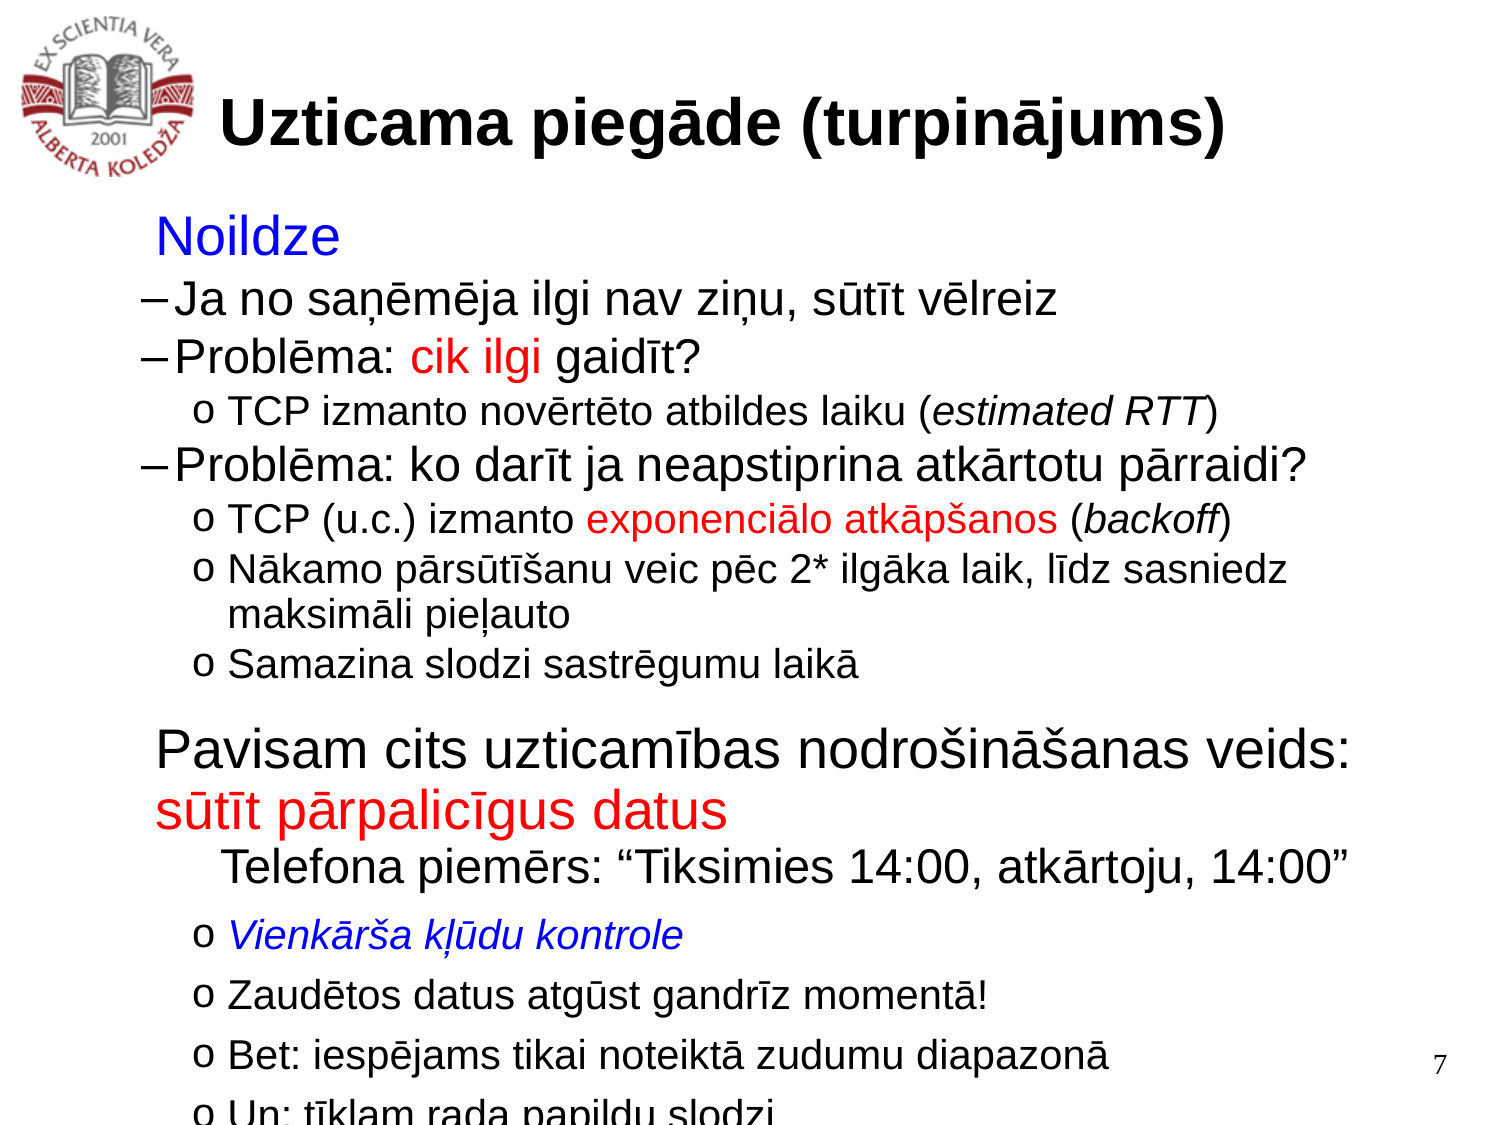

# Uzticama piegāde (turpinājums)
Noildze
Ja no saņēmēja ilgi nav ziņu, sūtīt vēlreiz
Problēma: cik ilgi gaidīt?
TCP izmanto novērtēto atbildes laiku (estimated RTT)
Problēma: ko darīt ja neapstiprina atkārtotu pārraidi?
TCP (u.c.) izmanto exponenciālo atkāpšanos (backoff)
Nākamo pārsūtīšanu veic pēc 2* ilgāka laik, līdz sasniedz maksimāli pieļauto
Samazina slodzi sastrēgumu laikā
Pavisam cits uzticamības nodrošināšanas veids:
sūtīt pārpalicīgus datus
Telefona piemērs: “Tiksimies 14:00, atkārtoju, 14:00”
Vienkārša kļūdu kontrole
Zaudētos datus atgūst gandrīz momentā!
Bet: iespējams tikai noteiktā zudumu diapazonā
Un: tīklam rada papildu slodzi
6